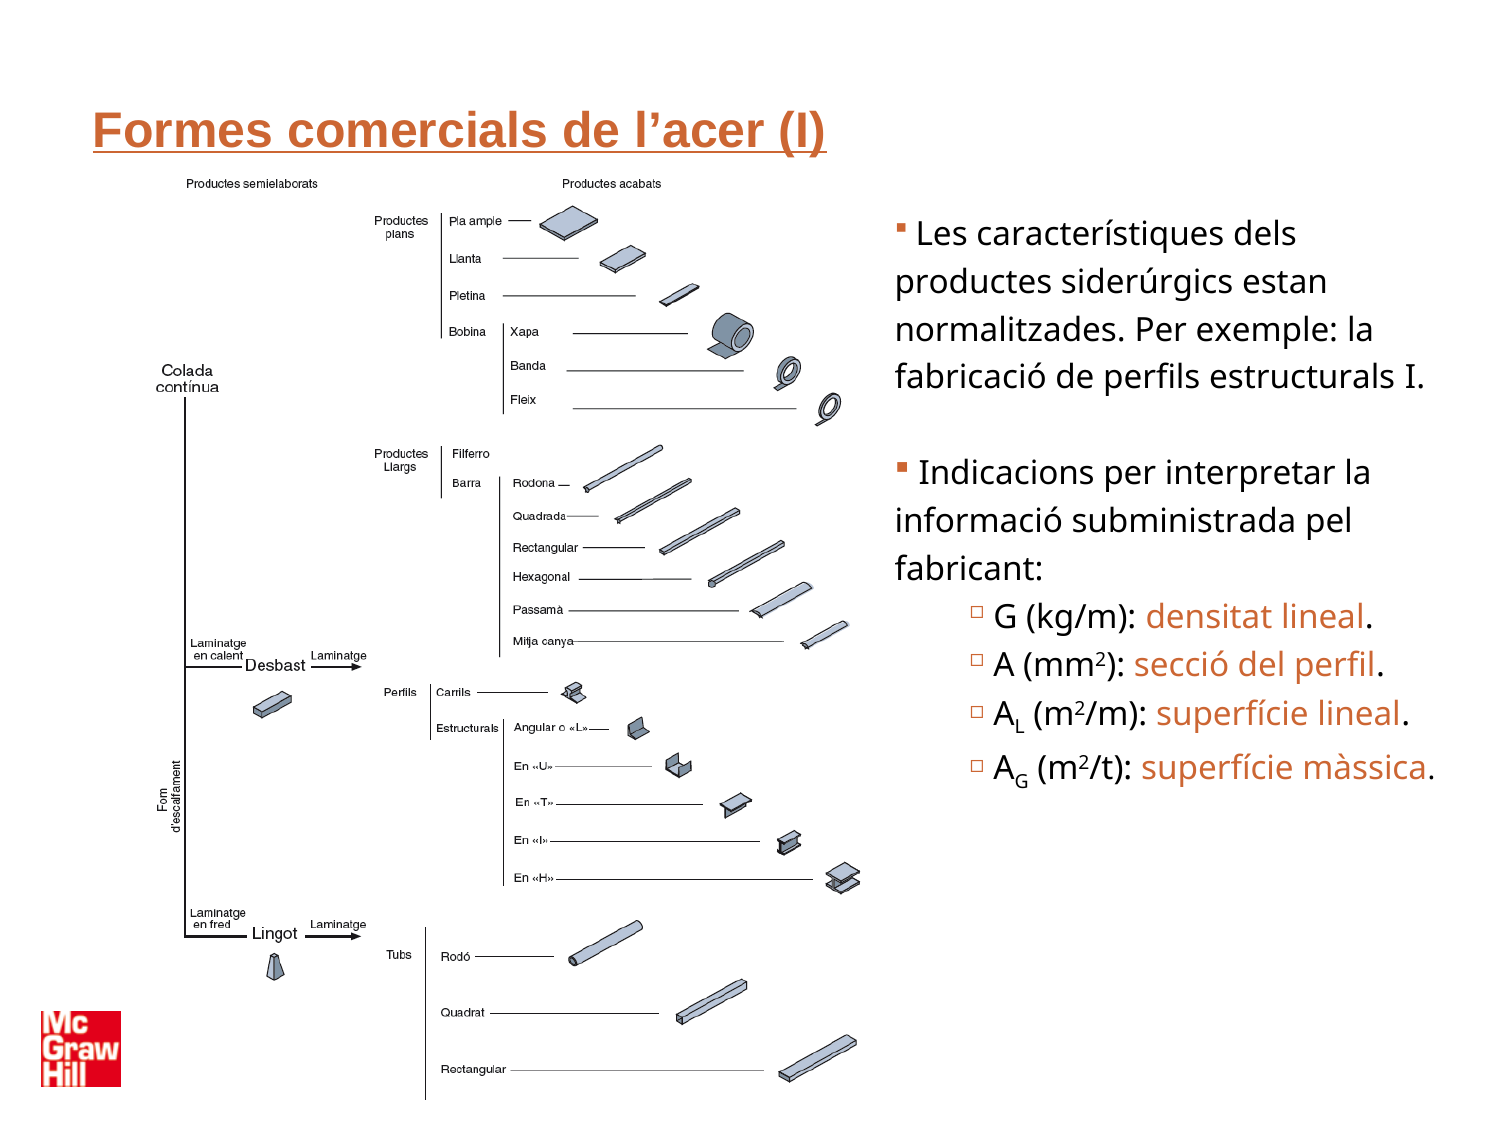

Formes comercials de l’acer (I)
 Les característiques dels productes siderúrgics estan normalitzades. Per exemple: la fabricació de perfils estructurals Ι.
 Indicacions per interpretar la informació subministrada pel fabricant:
 G (kg/m): densitat lineal.
 A (mm2): secció del perfil.
 AL (m2/m): superfície lineal.
 AG (m2/t): superfície màssica.